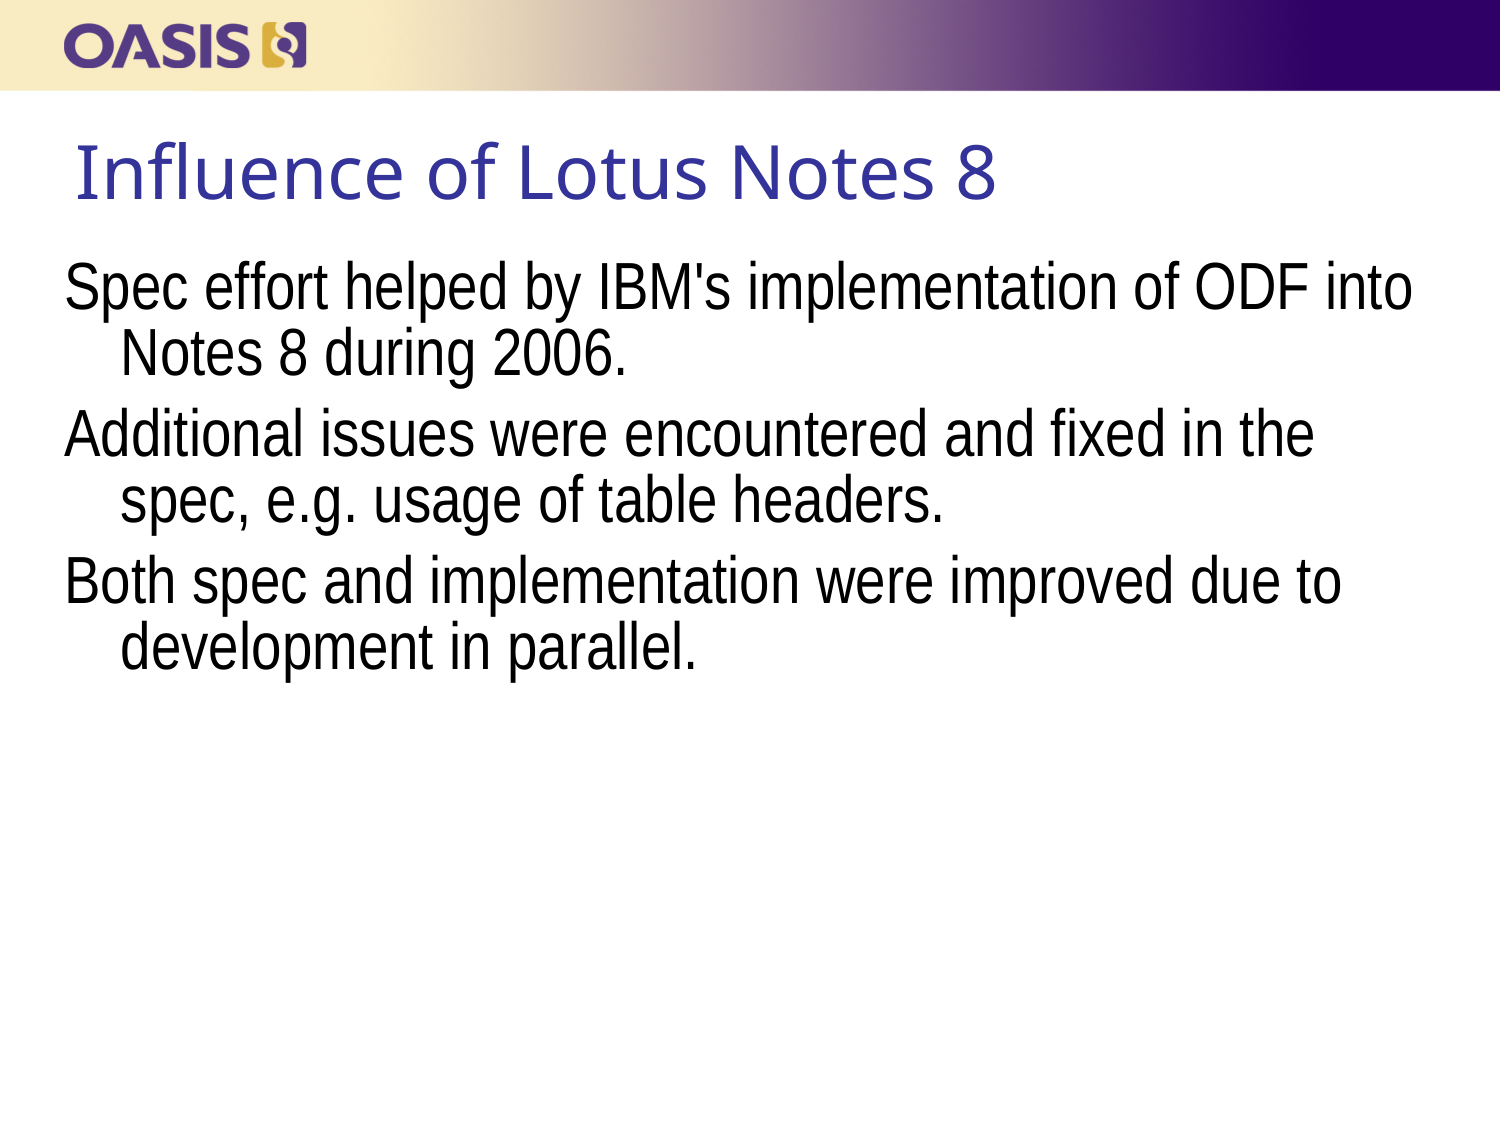

# Influence of Lotus Notes 8
Spec effort helped by IBM's implementation of ODF into Notes 8 during 2006.
Additional issues were encountered and fixed in the spec, e.g. usage of table headers.
Both spec and implementation were improved due to development in parallel.